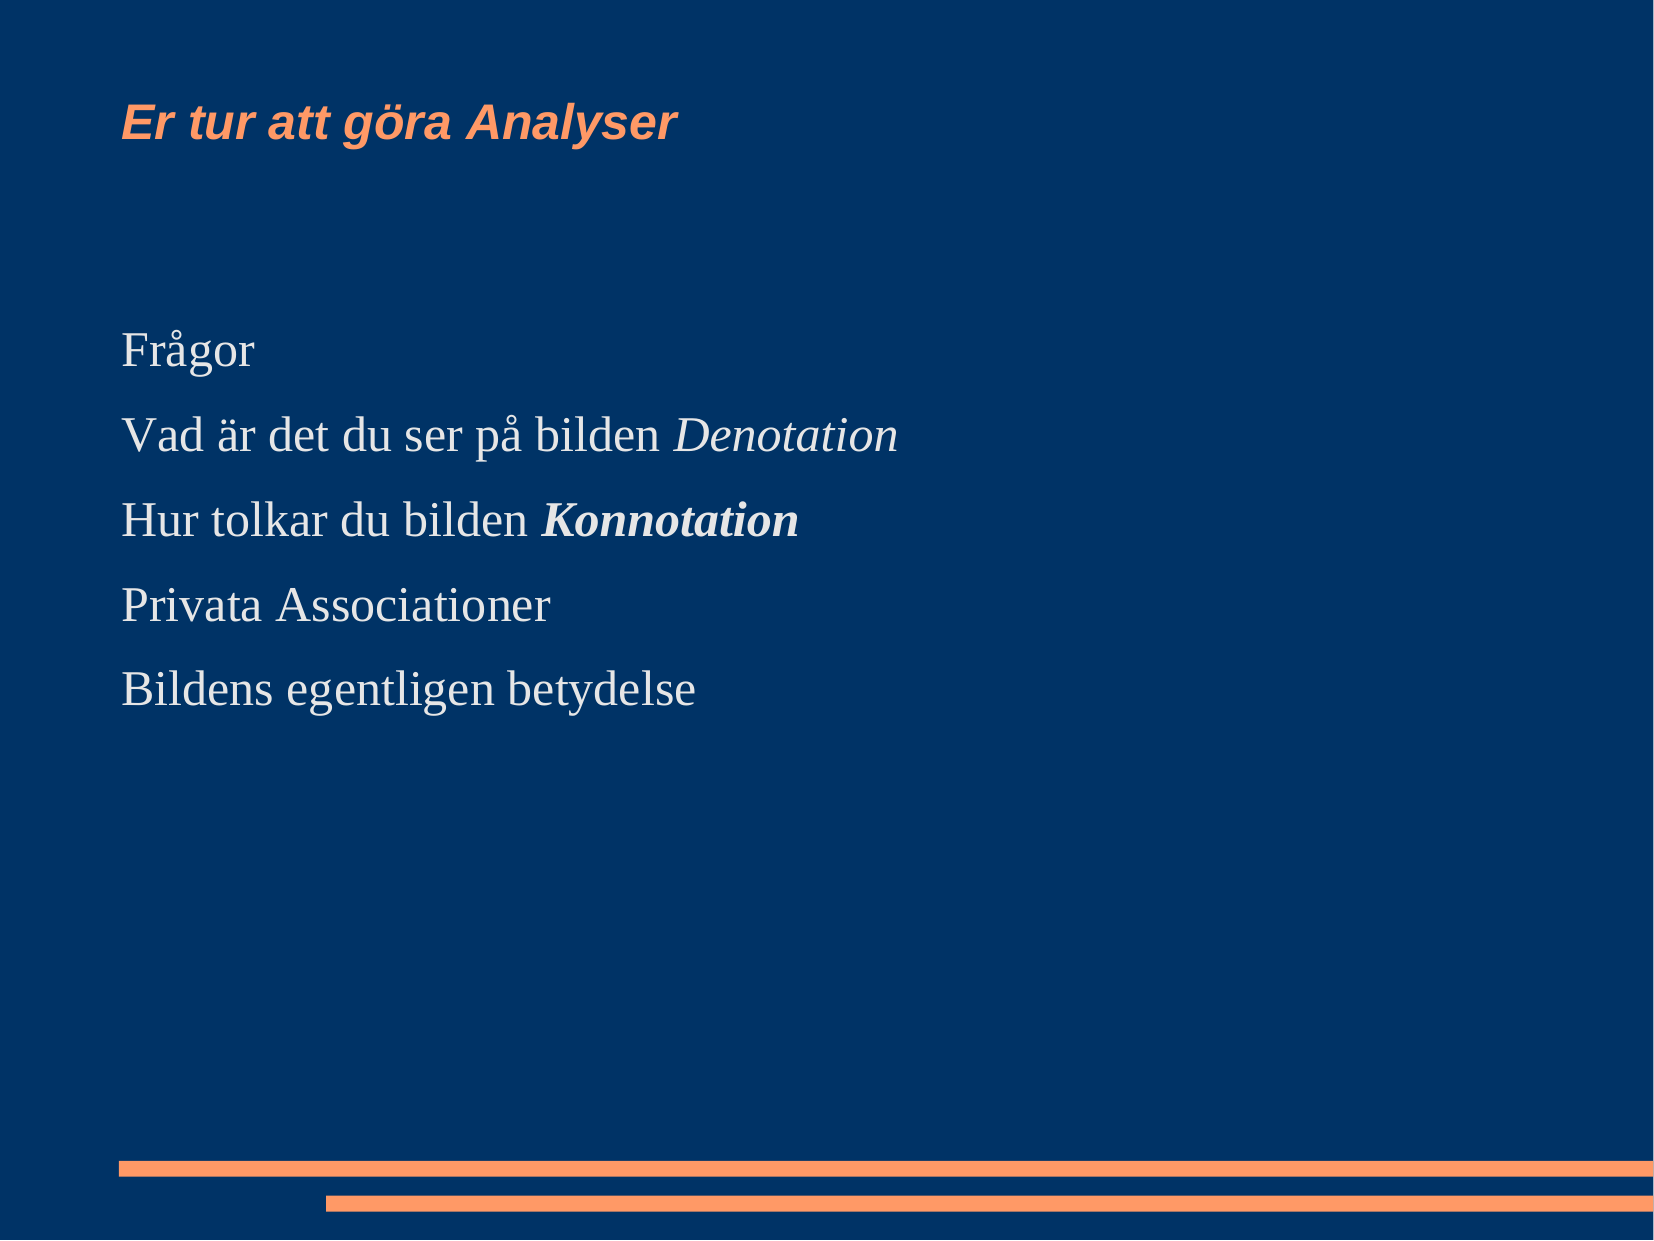

# Er tur att göra Analyser
Frågor
Vad är det du ser på bilden Denotation
Hur tolkar du bilden Konnotation
Privata Associationer
Bildens egentligen betydelse